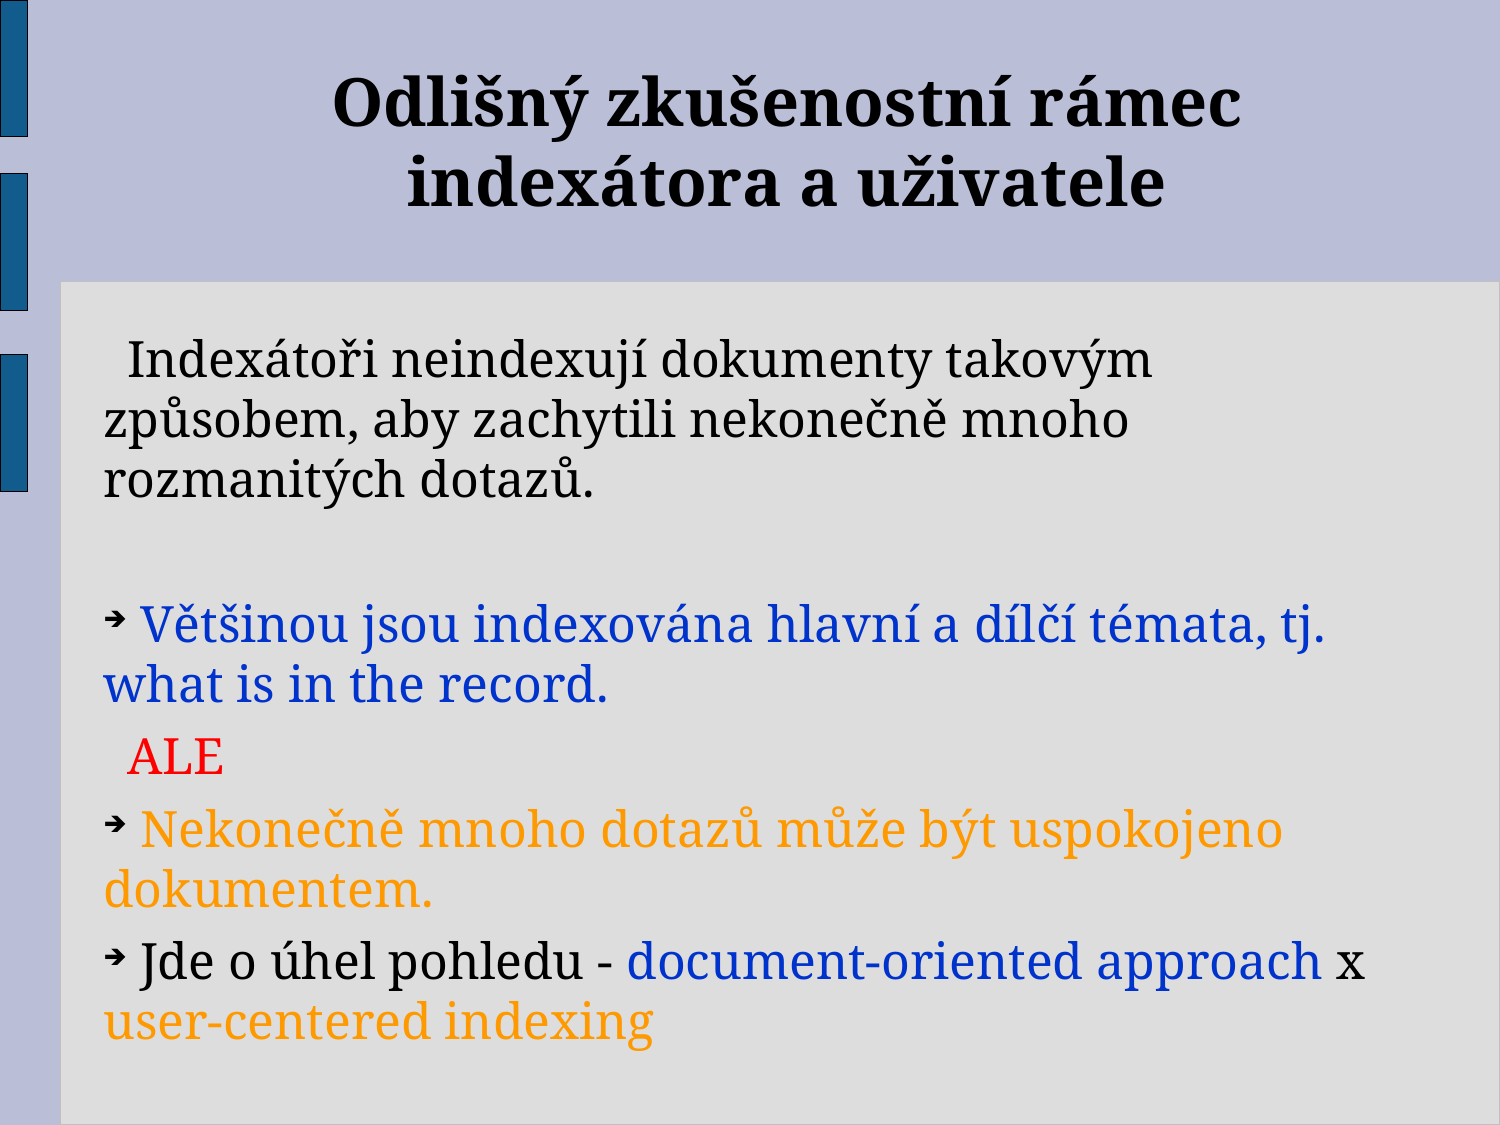

# Odlišný zkušenostní rámec indexátora a uživatele
Indexátoři neindexují dokumenty takovým způsobem, aby zachytili nekonečně mnoho rozmanitých dotazů.
 Většinou jsou indexována hlavní a dílčí témata, tj. what is in the record.
ALE
 Nekonečně mnoho dotazů může být uspokojeno dokumentem.
 Jde o úhel pohledu - document-oriented approach x user-centered indexing